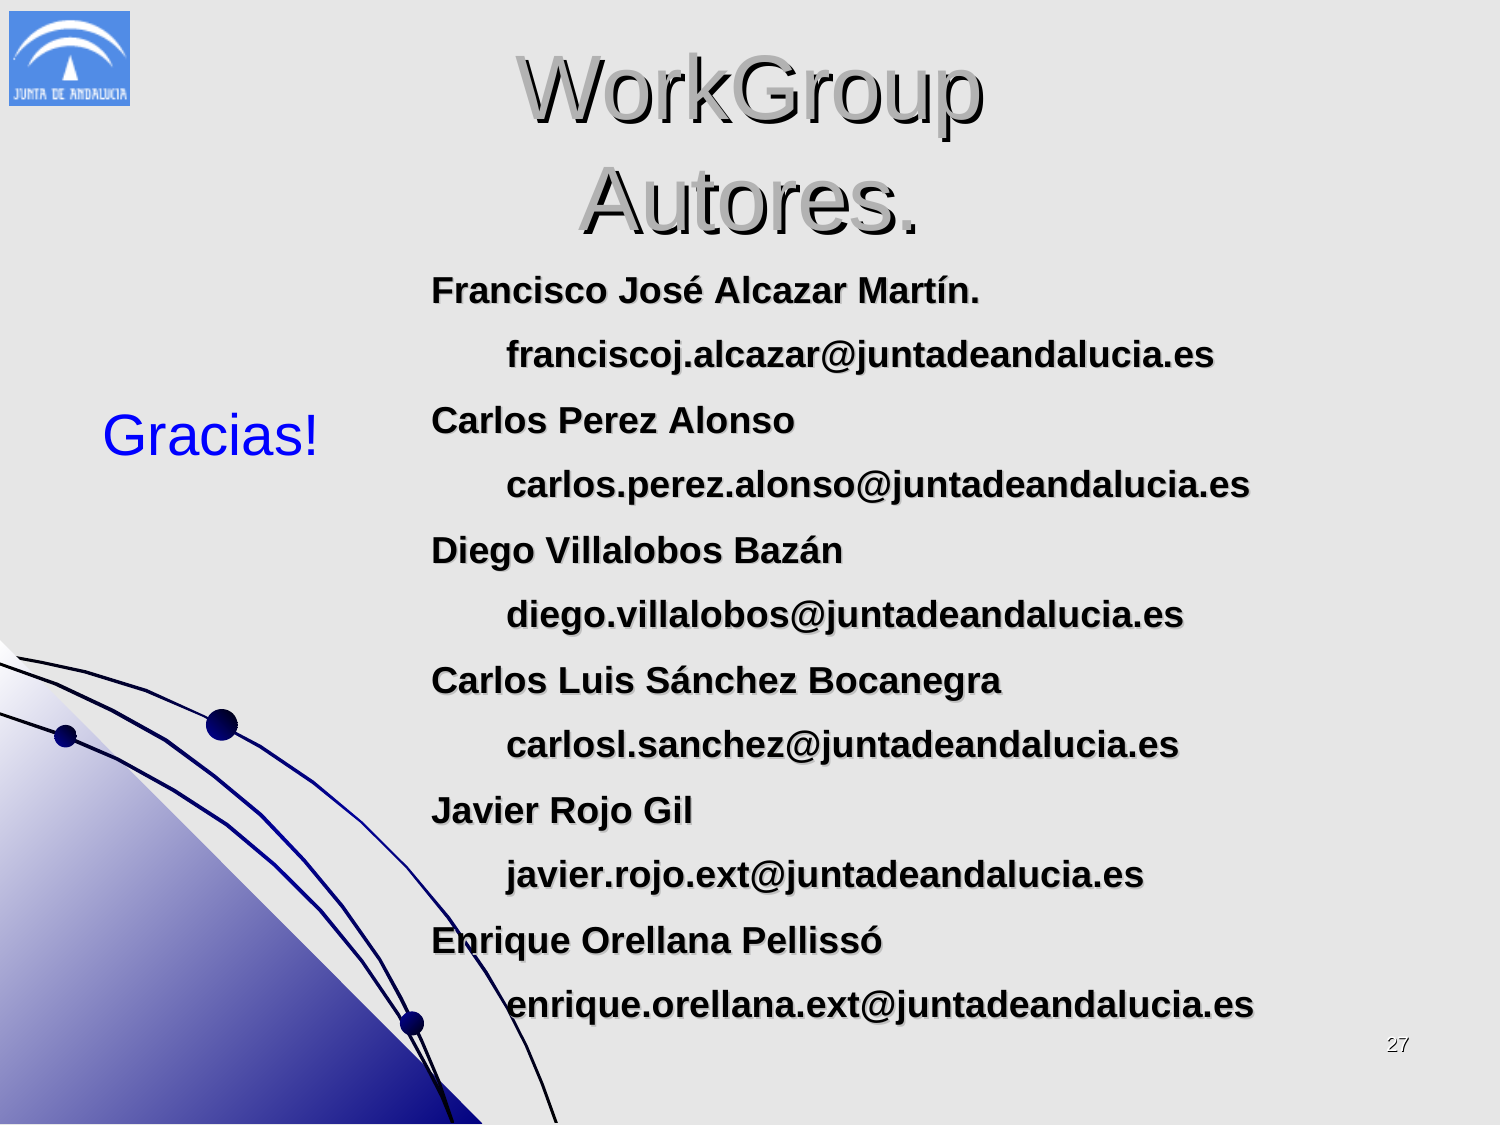

# WorkGroup Autores.
Francisco José Alcazar Martín.
franciscoj.alcazar@juntadeandalucia.es
Carlos Perez Alonso
carlos.perez.alonso@juntadeandalucia.es
Diego Villalobos Bazán
diego.villalobos@juntadeandalucia.es
Carlos Luis Sánchez Bocanegra
carlosl.sanchez@juntadeandalucia.es
Javier Rojo Gil
javier.rojo.ext@juntadeandalucia.es
Enrique Orellana Pellissó
enrique.orellana.ext@juntadeandalucia.es
Gracias!
27